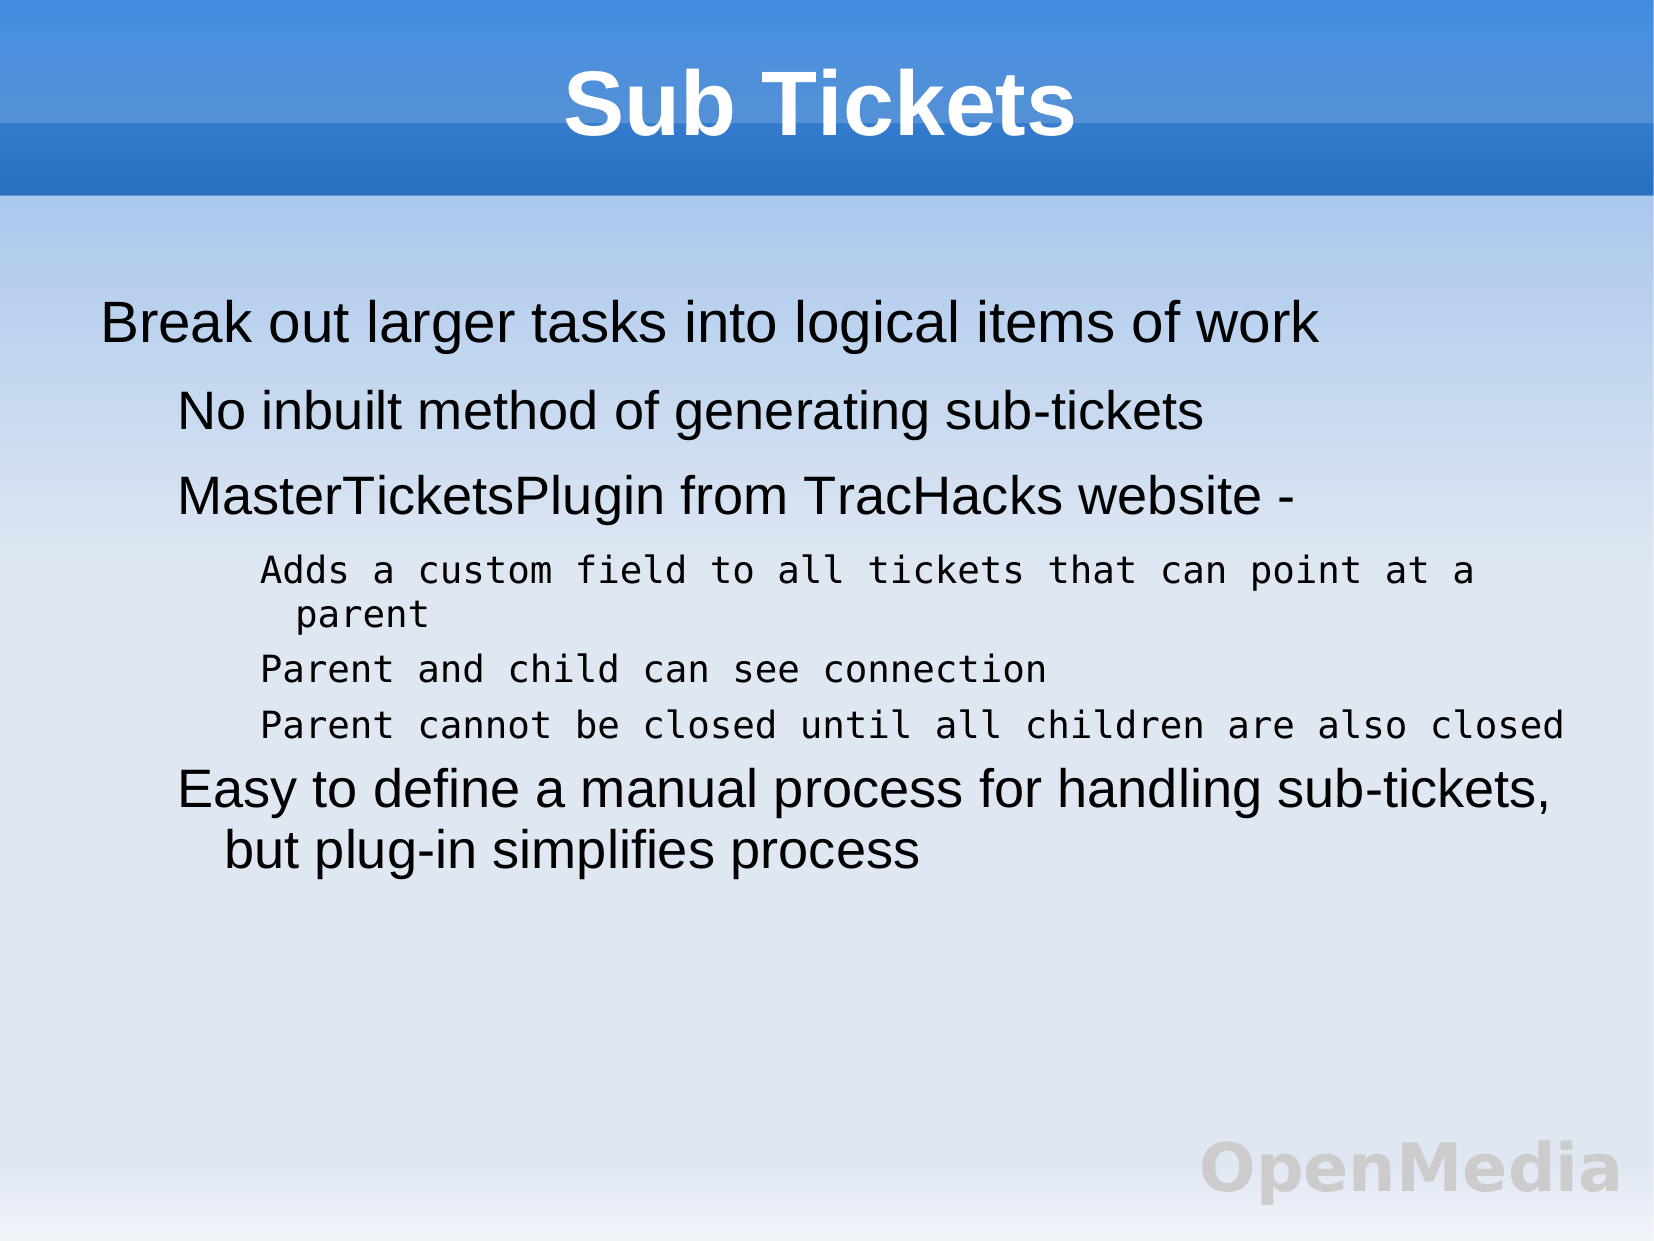

# Sub Tickets
Break out larger tasks into logical items of work
No inbuilt method of generating sub-tickets
MasterTicketsPlugin from TracHacks website -
Adds a custom field to all tickets that can point at a parent
Parent and child can see connection
Parent cannot be closed until all children are also closed
Easy to define a manual process for handling sub-tickets, but plug-in simplifies process
31